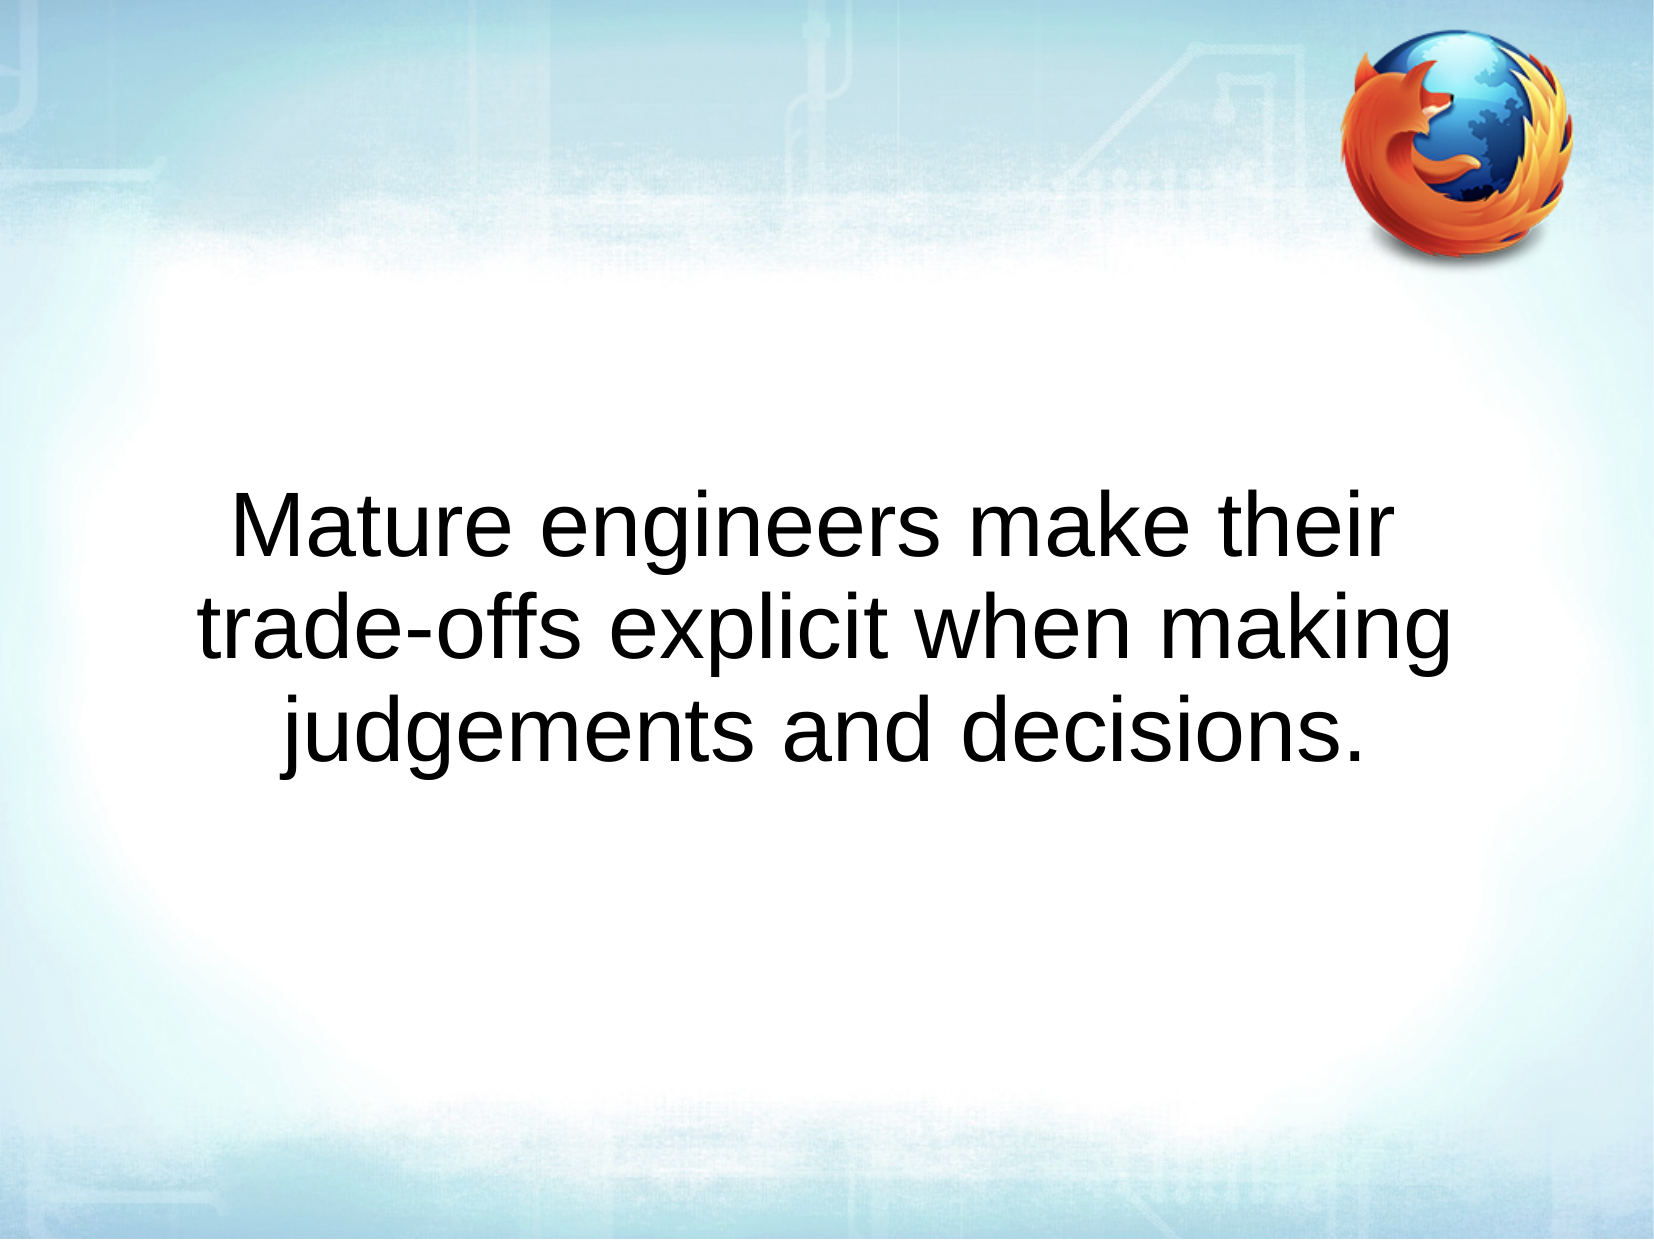

# Mature engineers make their trade-offs explicit when making judgements and decisions.